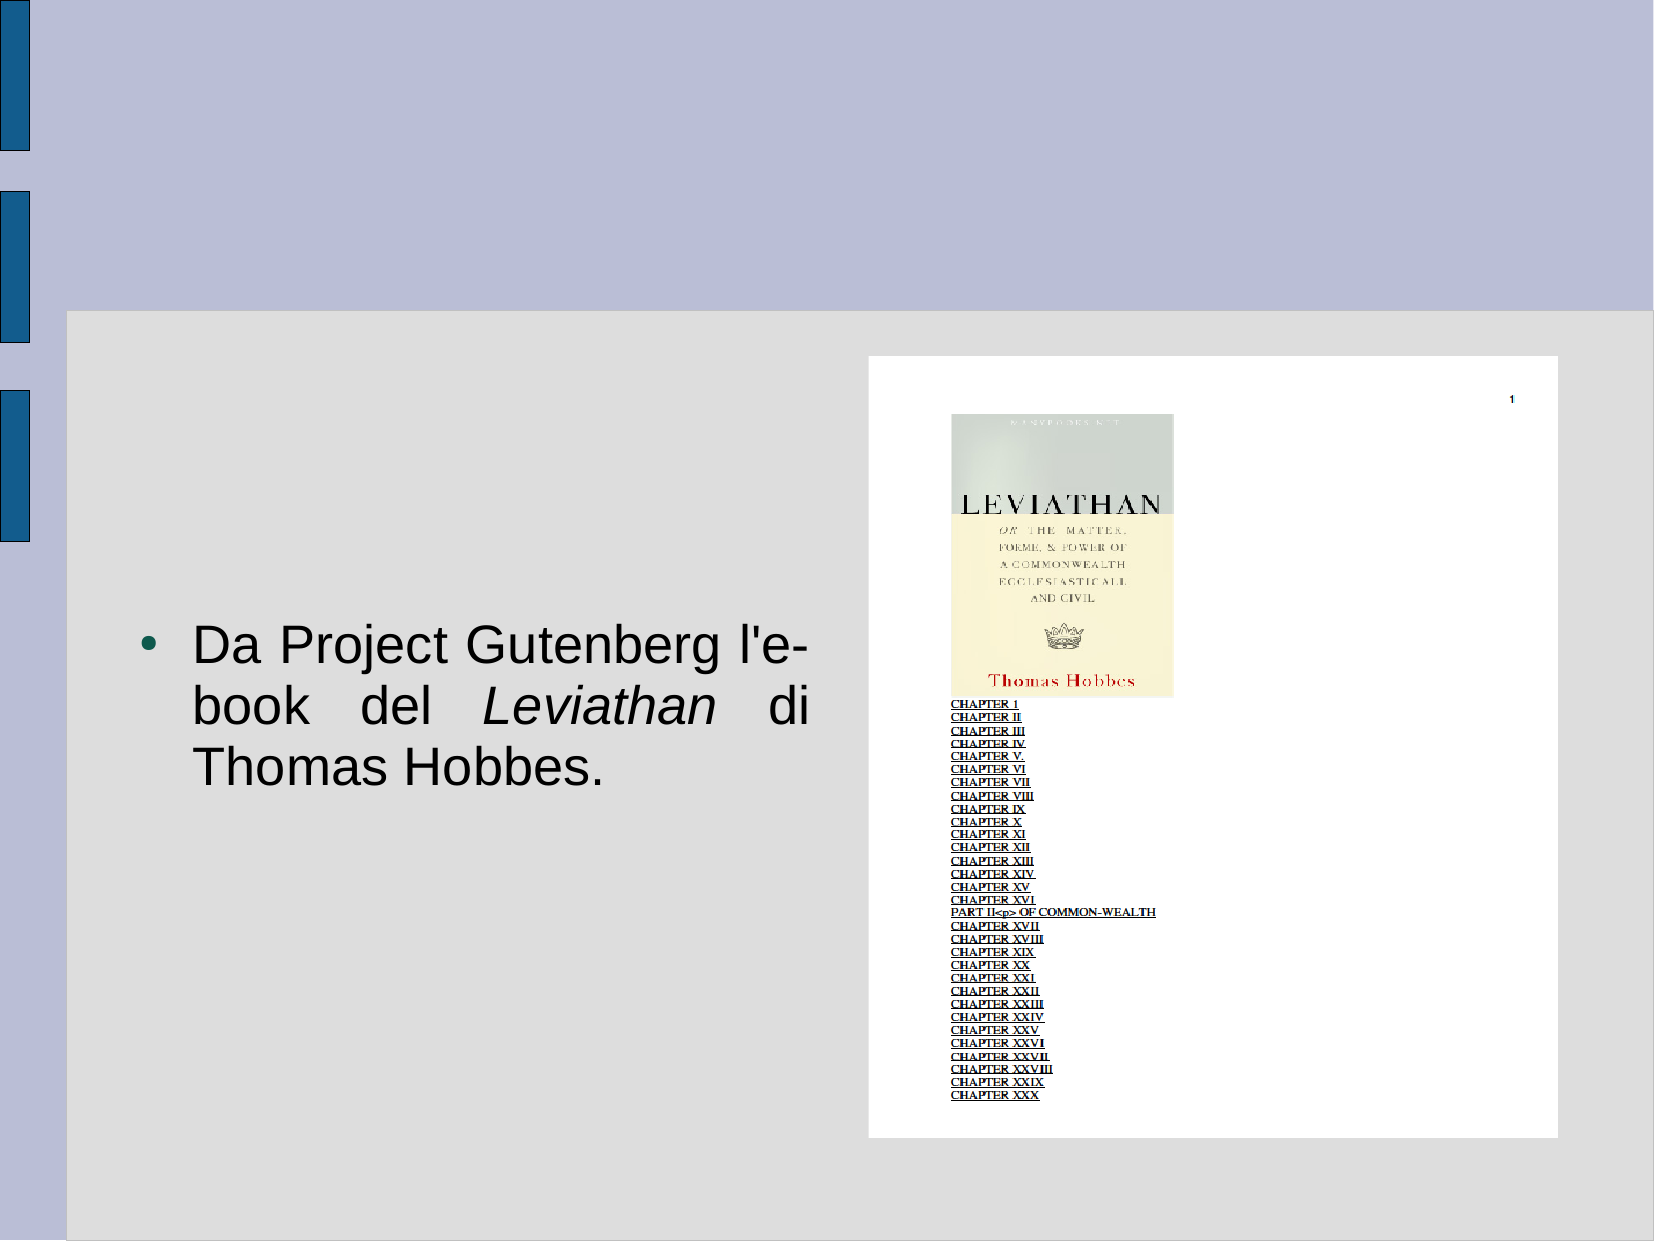

#
Da Project Gutenberg l'e-book del Leviathan di Thomas Hobbes.